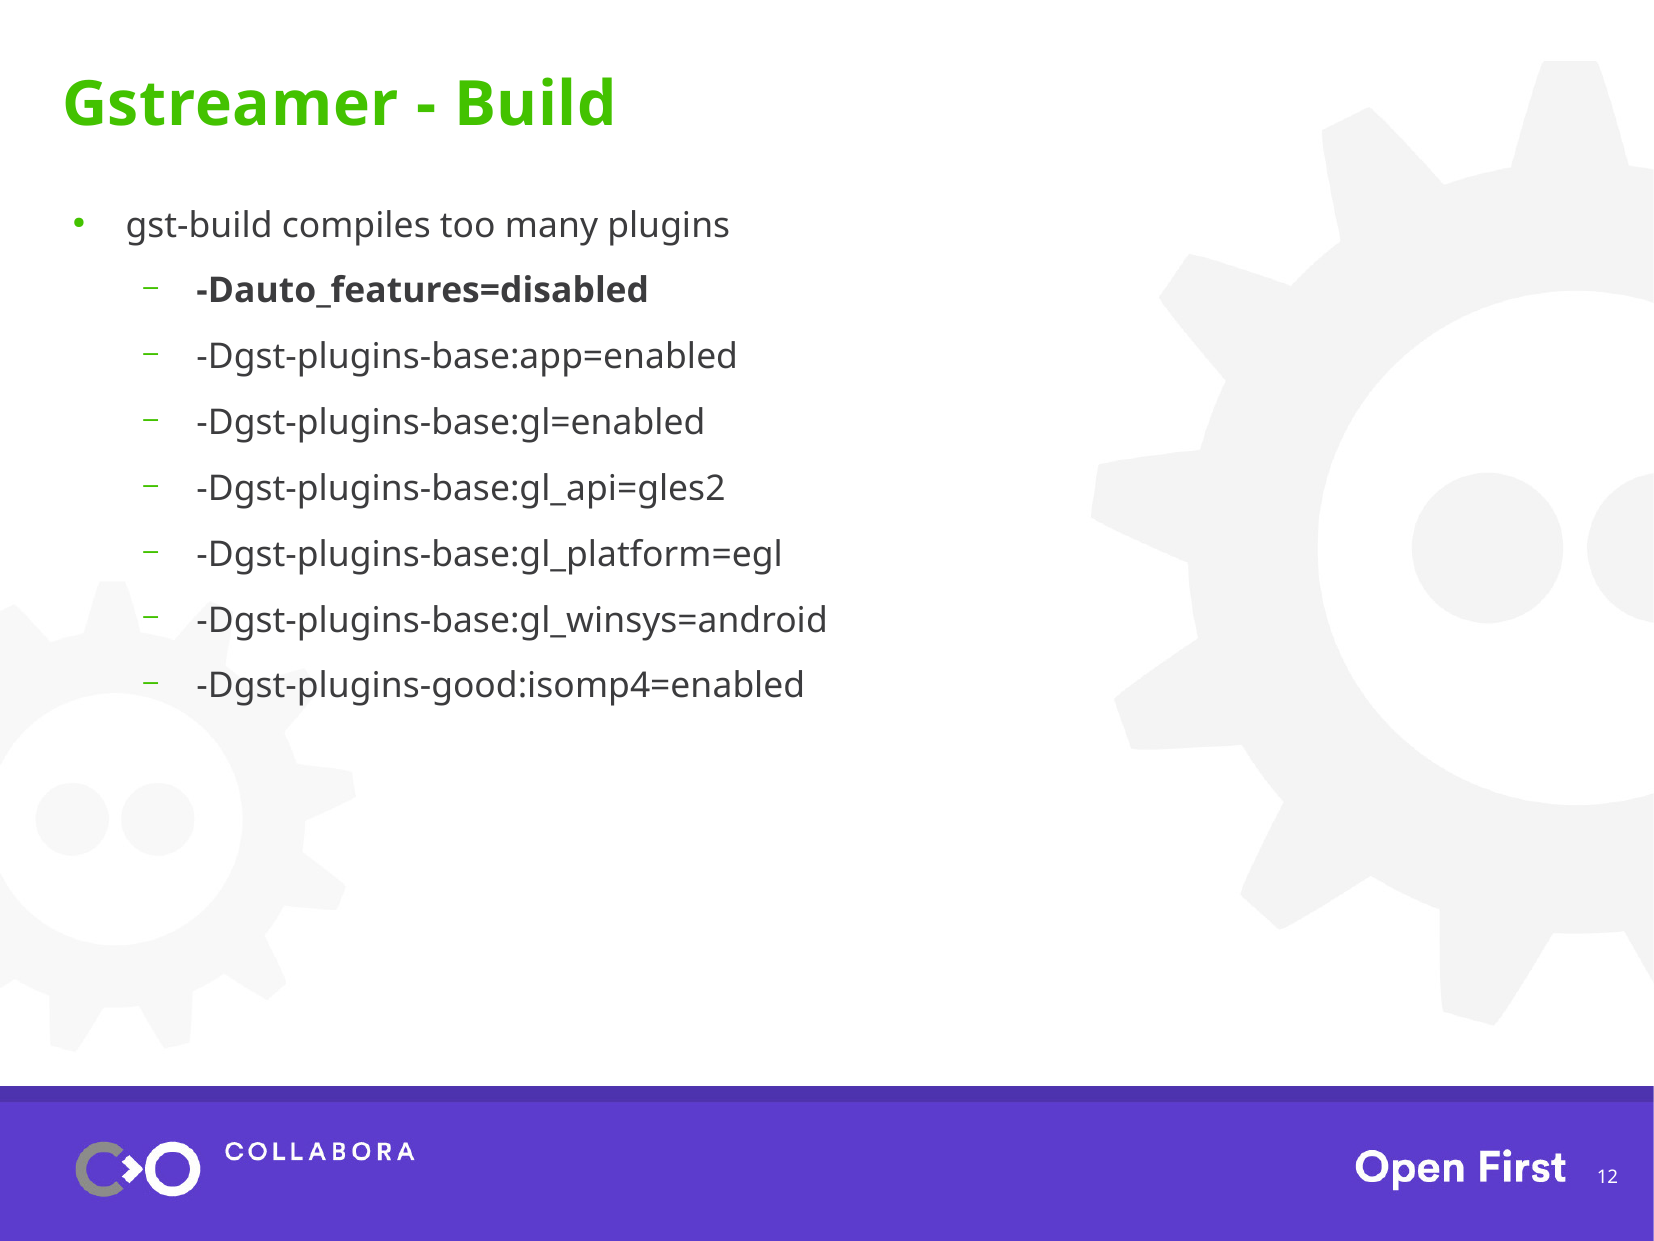

# Gstreamer - Build
gst-build compiles too many plugins
-Dauto_features=disabled
-Dgst-plugins-base:app=enabled
-Dgst-plugins-base:gl=enabled
-Dgst-plugins-base:gl_api=gles2
-Dgst-plugins-base:gl_platform=egl
-Dgst-plugins-base:gl_winsys=android
-Dgst-plugins-good:isomp4=enabled